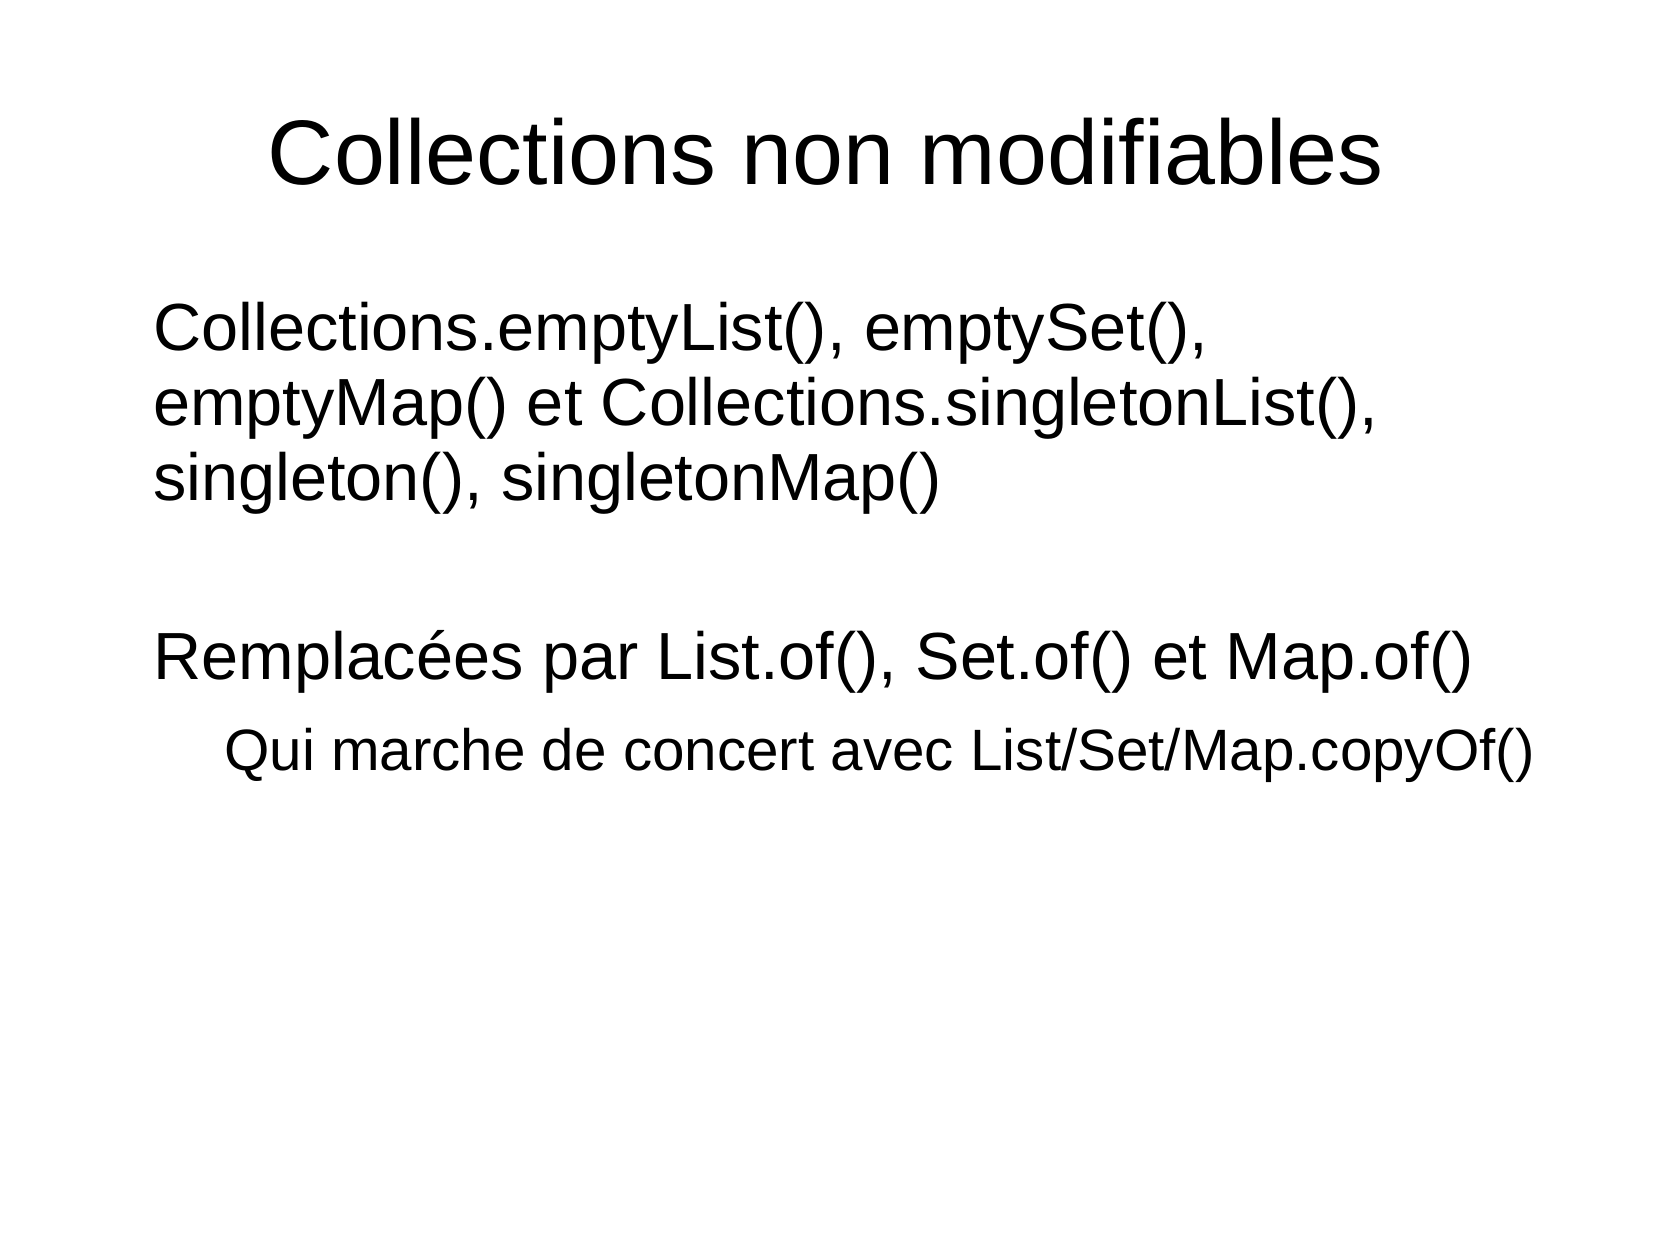

# Collections non modifiables
Collections.emptyList(), emptySet(), emptyMap() et Collections.singletonList(), singleton(), singletonMap()
Remplacées par List.of(), Set.of() et Map.of()
Qui marche de concert avec List/Set/Map.copyOf()